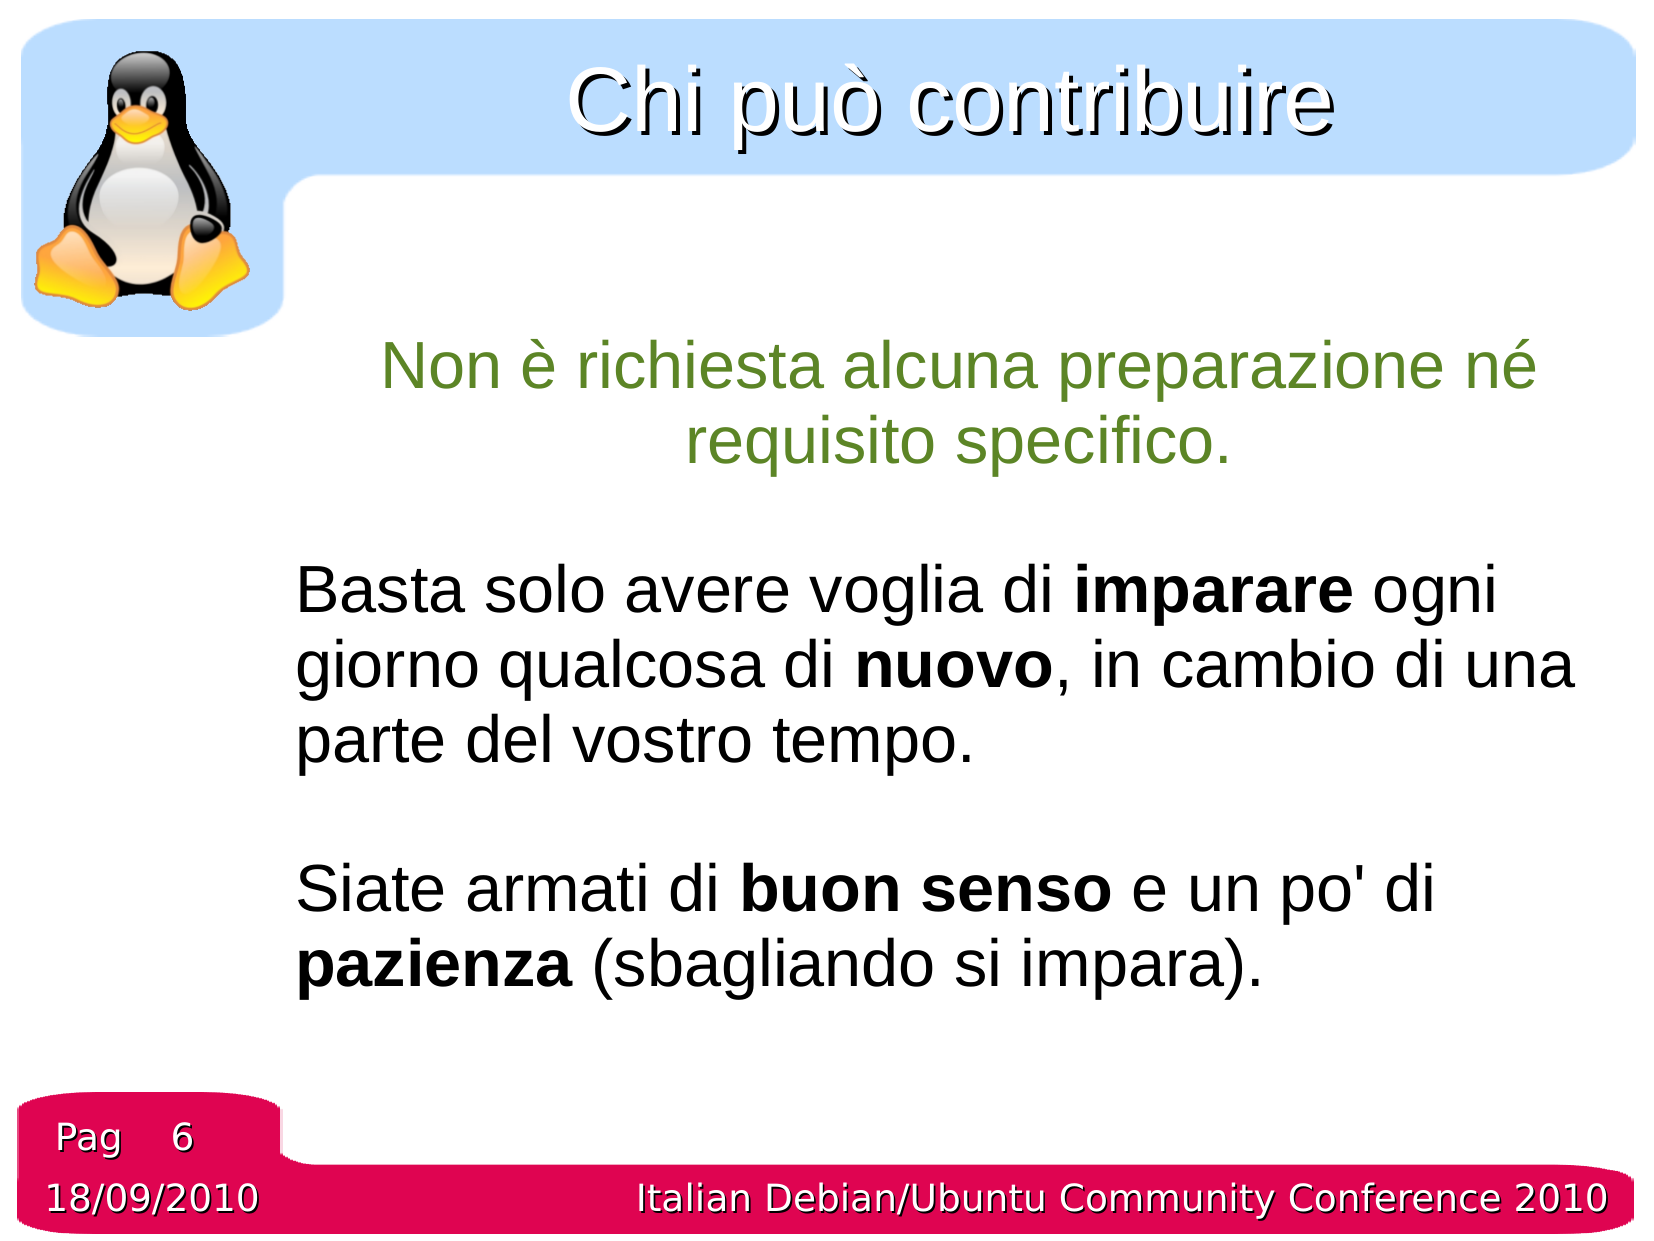

# Chi può contribuire
Non è richiesta alcuna preparazione né requisito specifico.
Basta solo avere voglia di imparare ogni giorno qualcosa di nuovo, in cambio di una parte del vostro tempo.
Siate armati di buon senso e un po' di pazienza (sbagliando si impara).
Pag
Italian Debian/Ubuntu Community Conference 2010
18/09/2010